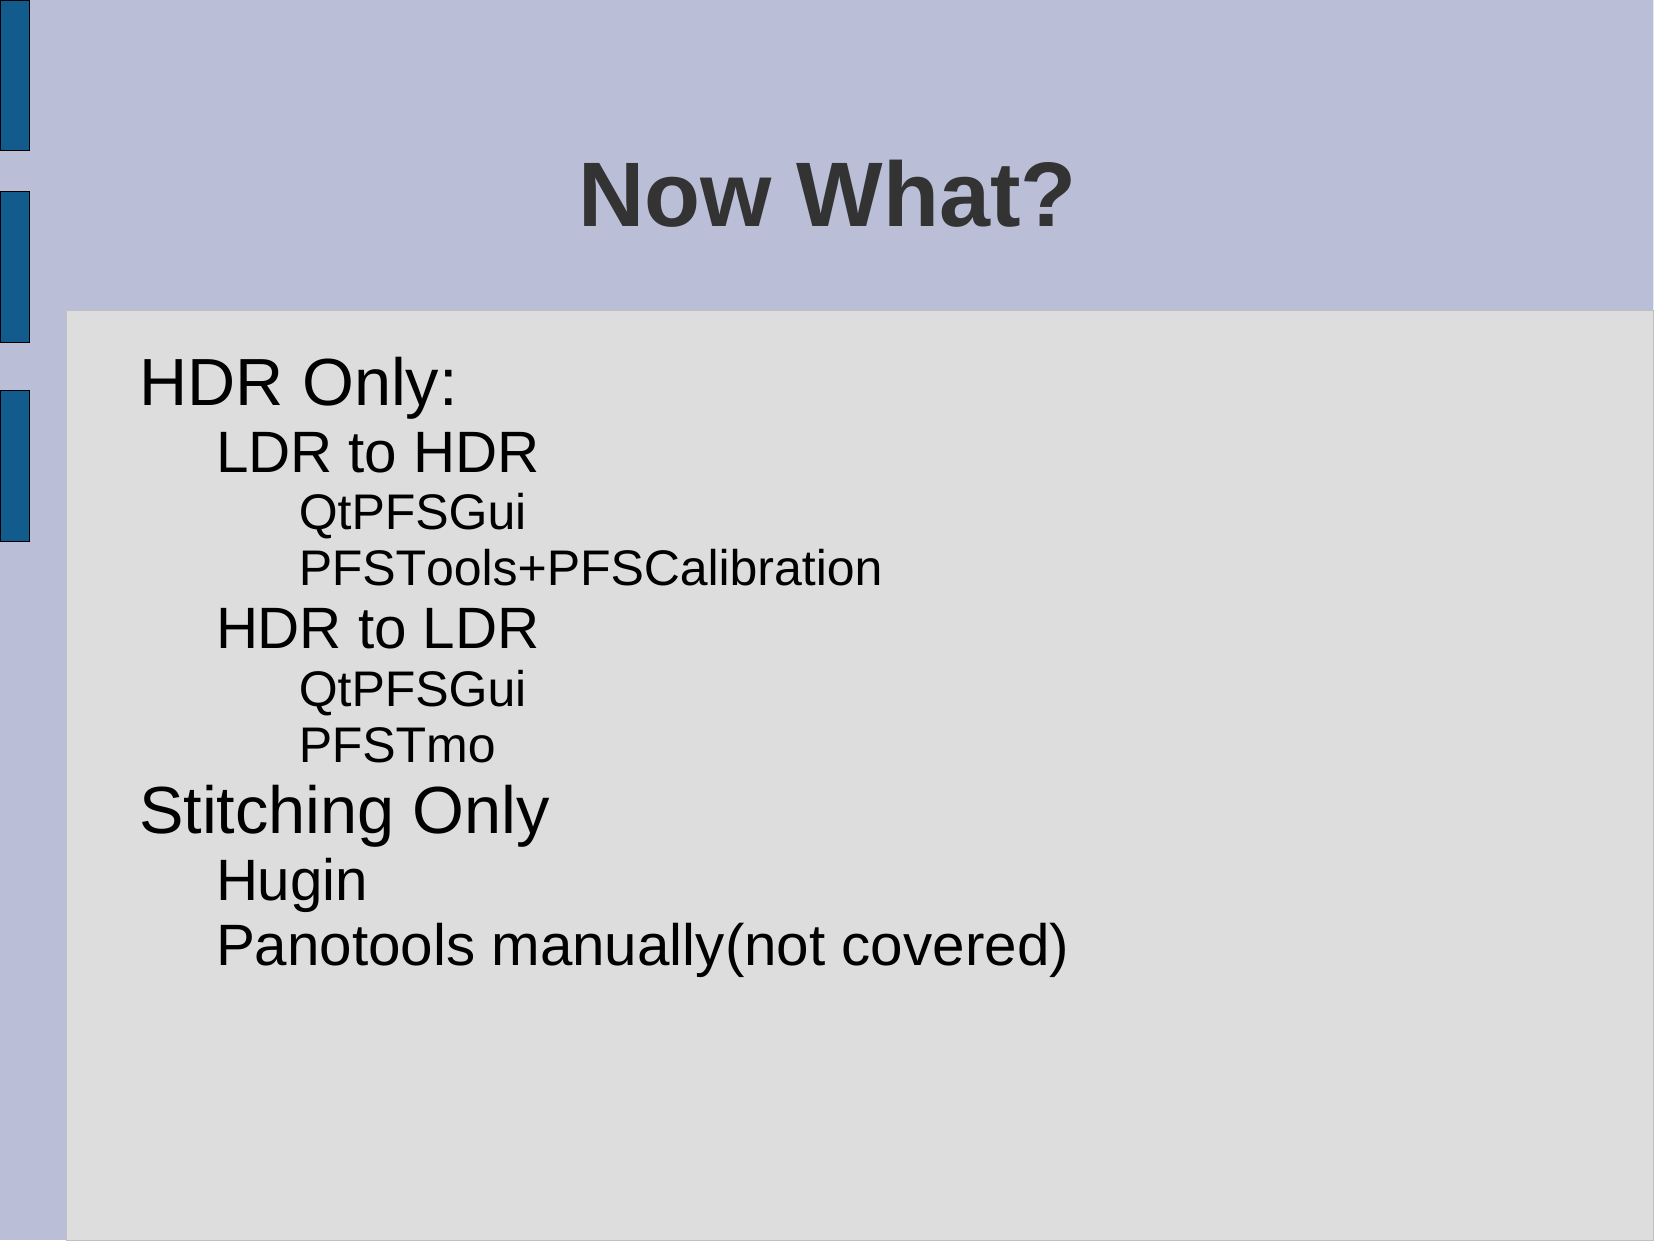

# Now What?
HDR Only:
LDR to HDR
QtPFSGui
PFSTools+PFSCalibration
HDR to LDR
QtPFSGui
PFSTmo
Stitching Only
Hugin
Panotools manually(not covered)